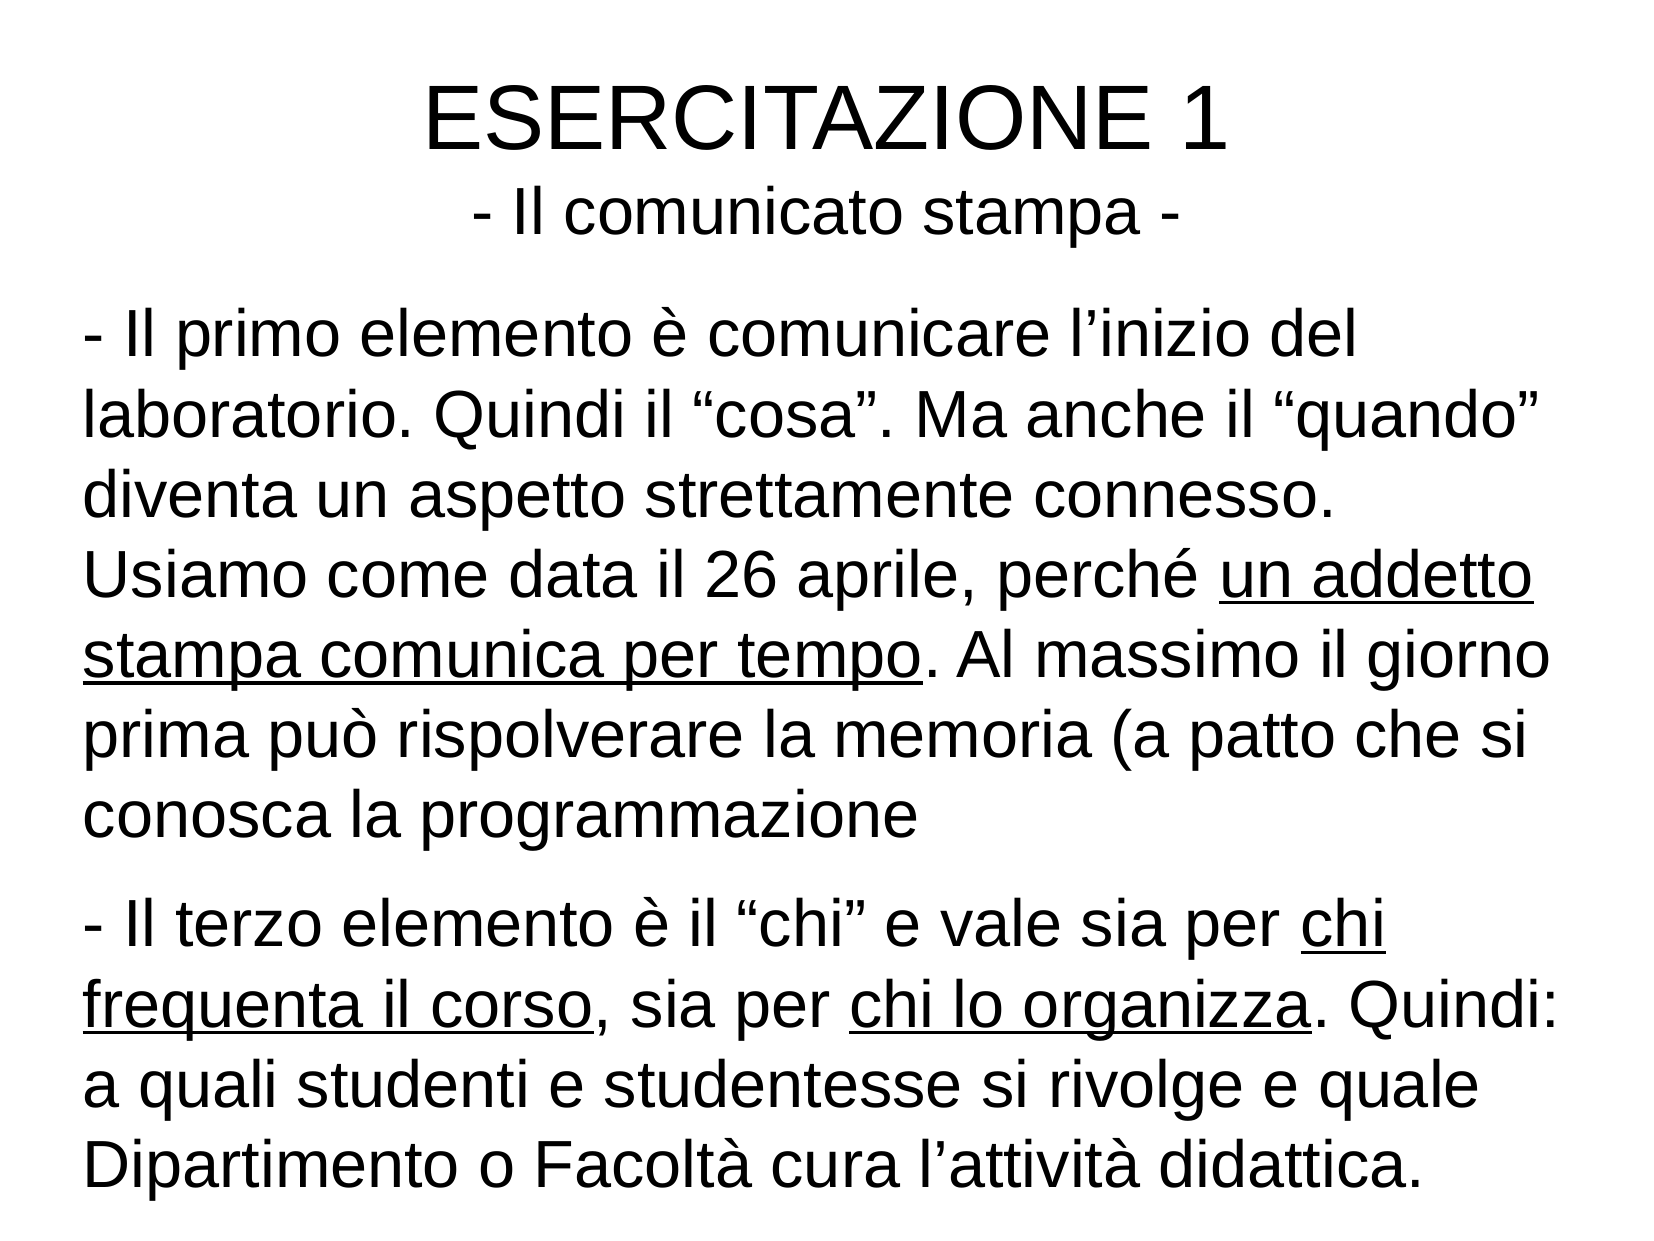

# ESERCITAZIONE 1 - Il comunicato stampa -
- Il primo elemento è comunicare l’inizio del laboratorio. Quindi il “cosa”. Ma anche il “quando” diventa un aspetto strettamente connesso. Usiamo come data il 26 aprile, perché un addetto stampa comunica per tempo. Al massimo il giorno prima può rispolverare la memoria (a patto che si conosca la programmazione
- Il terzo elemento è il “chi” e vale sia per chi frequenta il corso, sia per chi lo organizza. Quindi: a quali studenti e studentesse si rivolge e quale Dipartimento o Facoltà cura l’attività didattica.